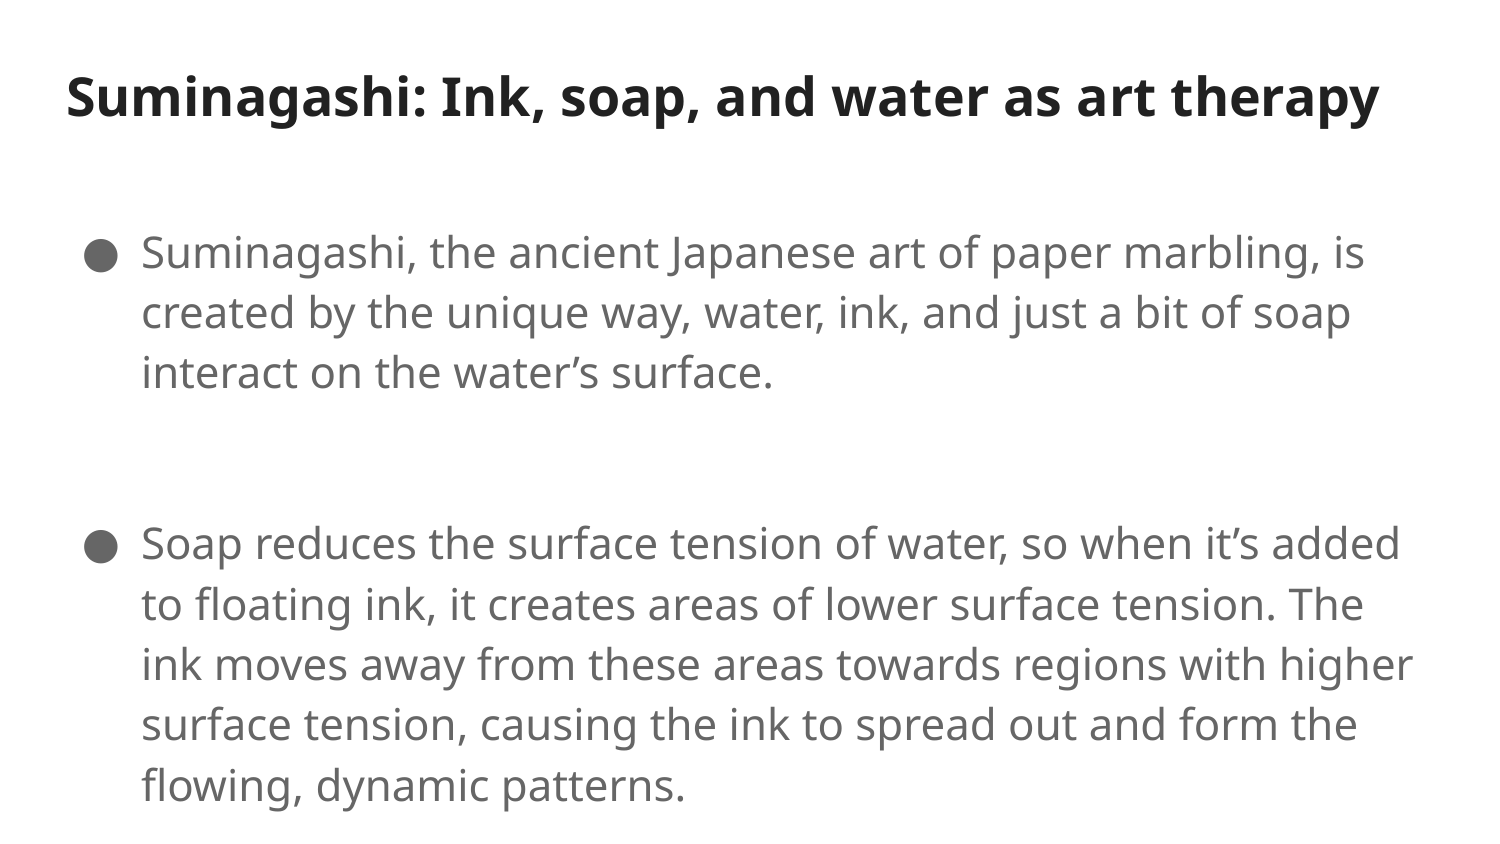

# Suminagashi: Ink, soap, and water as art therapy
Suminagashi, the ancient Japanese art of paper marbling, is created by the unique way, water, ink, and just a bit of soap interact on the water’s surface.
Soap reduces the surface tension of water, so when it’s added to floating ink, it creates areas of lower surface tension. The ink moves away from these areas towards regions with higher surface tension, causing the ink to spread out and form the flowing, dynamic patterns.